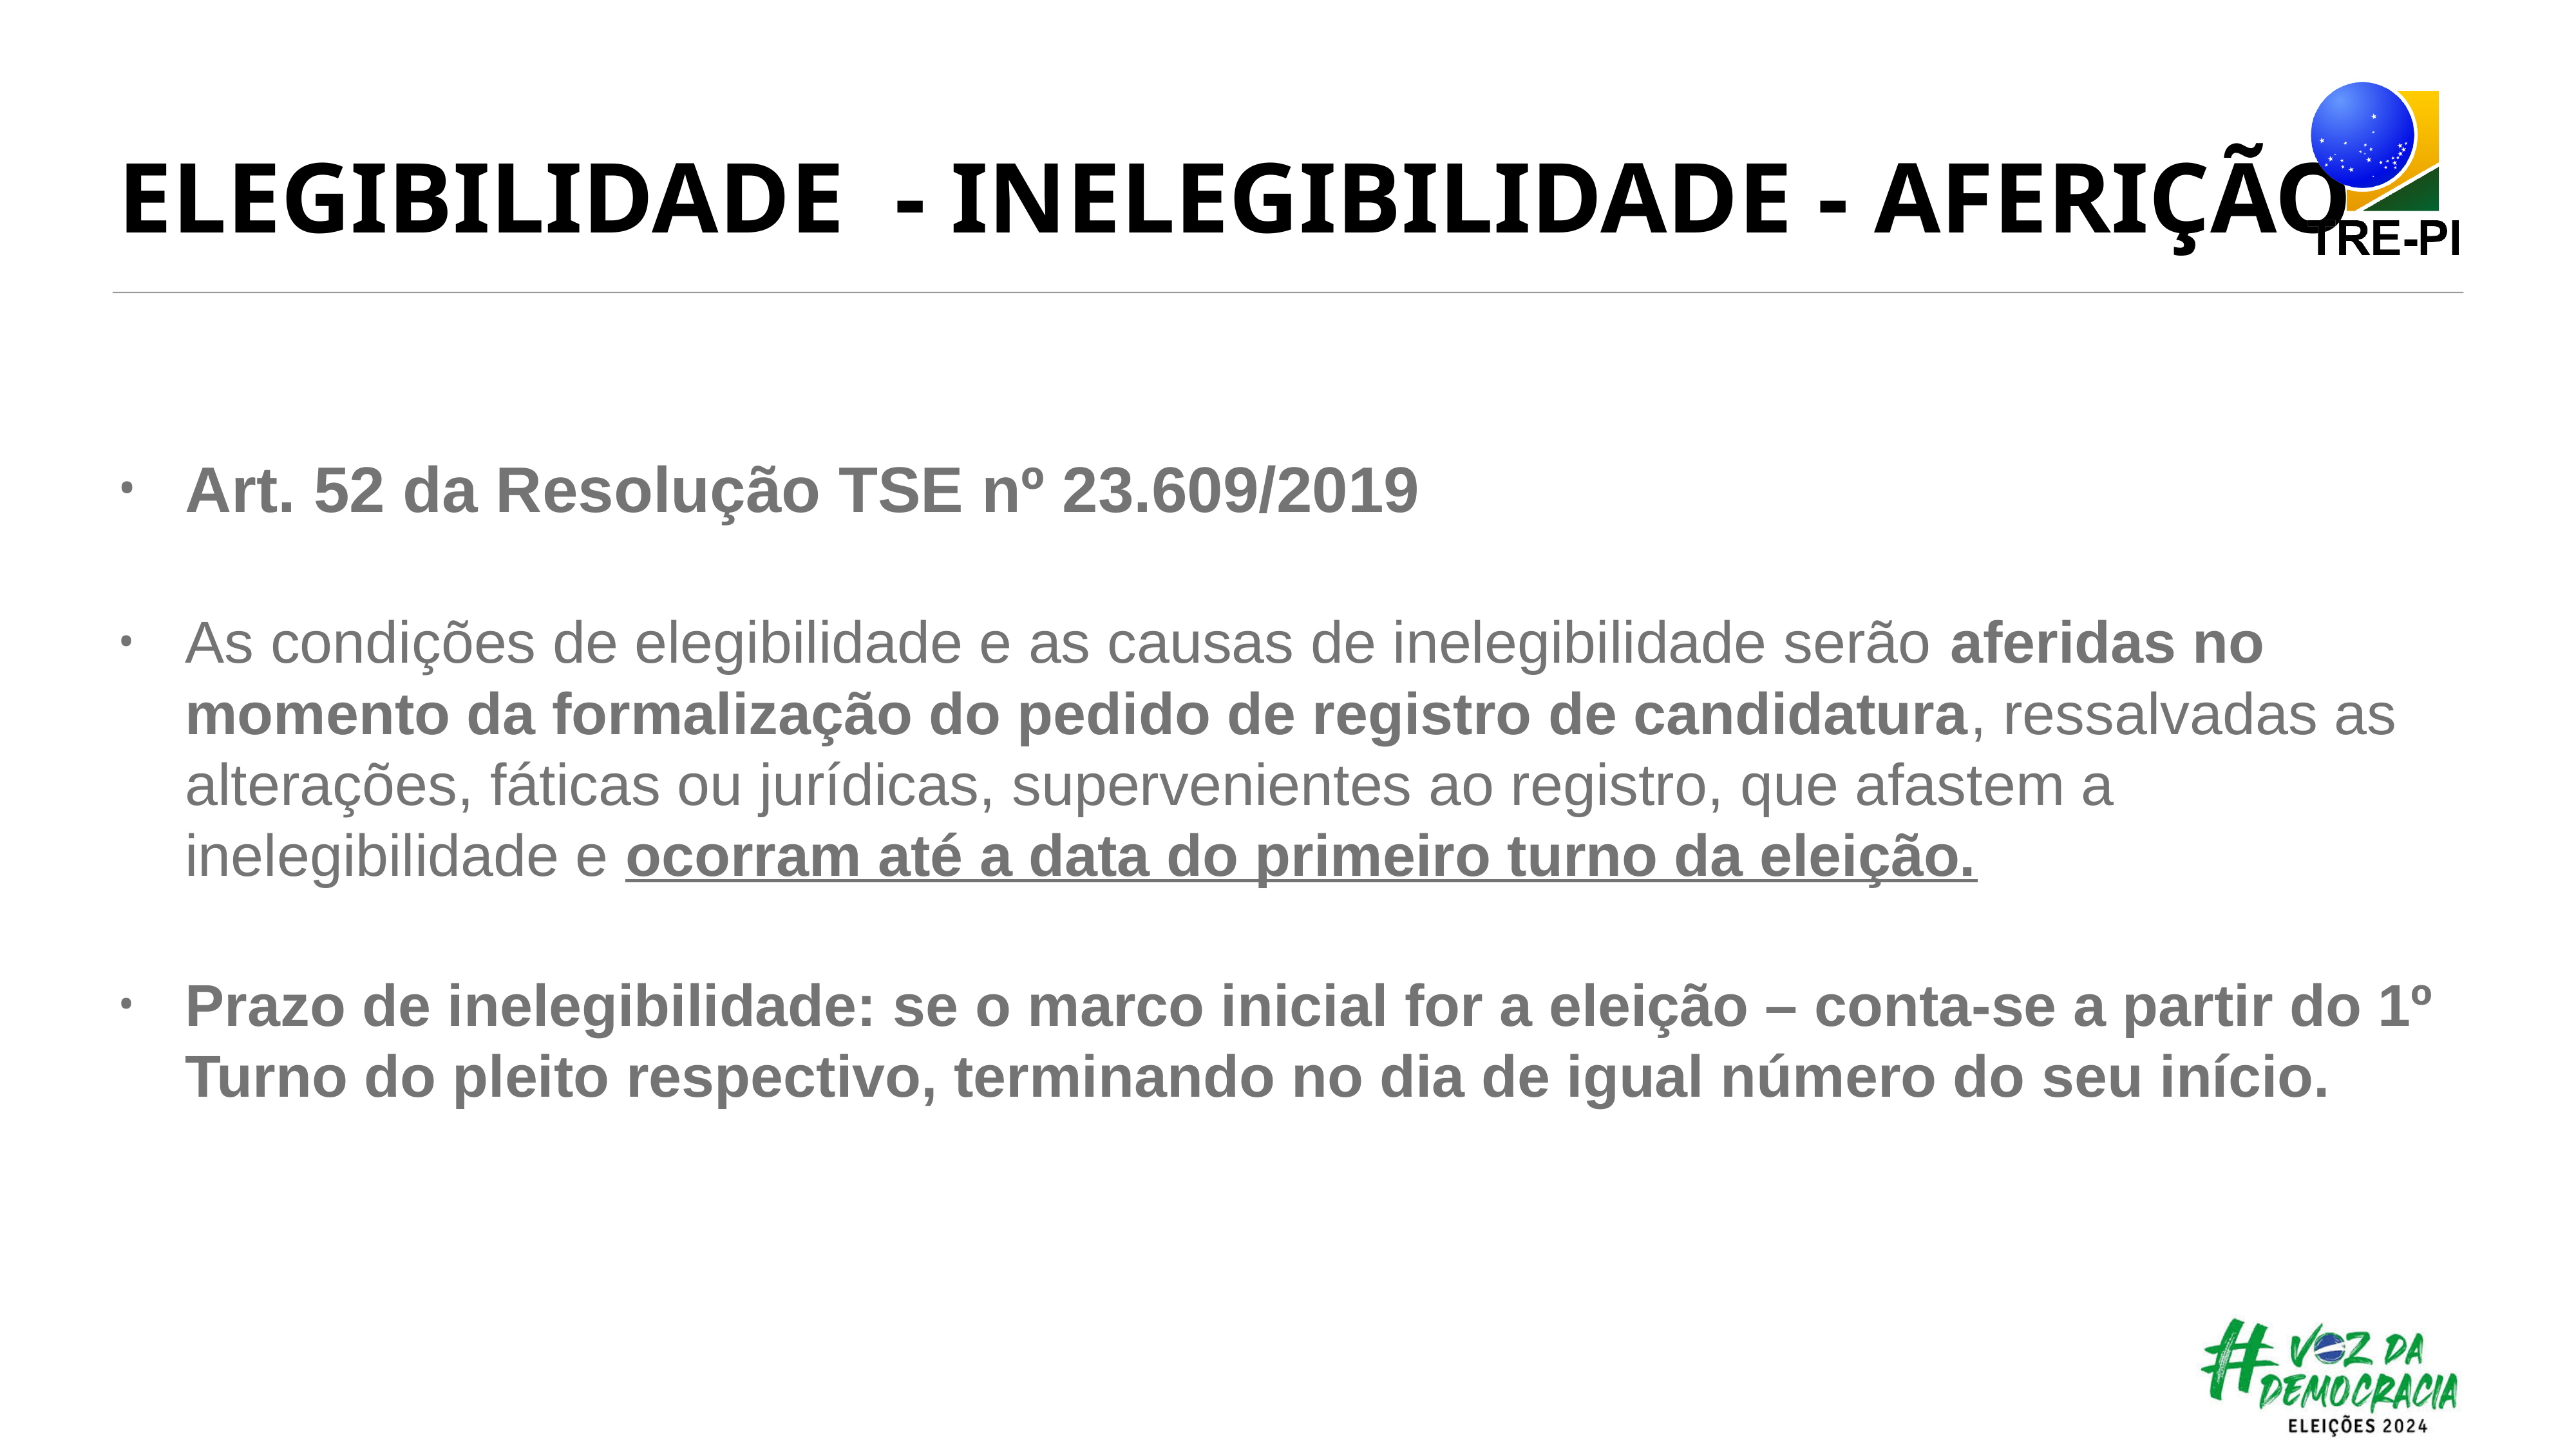

# ELEGIBILIDADE - INELEGIBILIDADE - AFERIÇÃO
Art. 52 da Resolução TSE nº 23.609/2019
As condições de elegibilidade e as causas de inelegibilidade serão aferidas no momento da formalização do pedido de registro de candidatura, ressalvadas as alterações, fáticas ou jurídicas, supervenientes ao registro, que afastem a inelegibilidade e ocorram até a data do primeiro turno da eleição.
Prazo de inelegibilidade: se o marco inicial for a eleição – conta-se a partir do 1º Turno do pleito respectivo, terminando no dia de igual número do seu início.